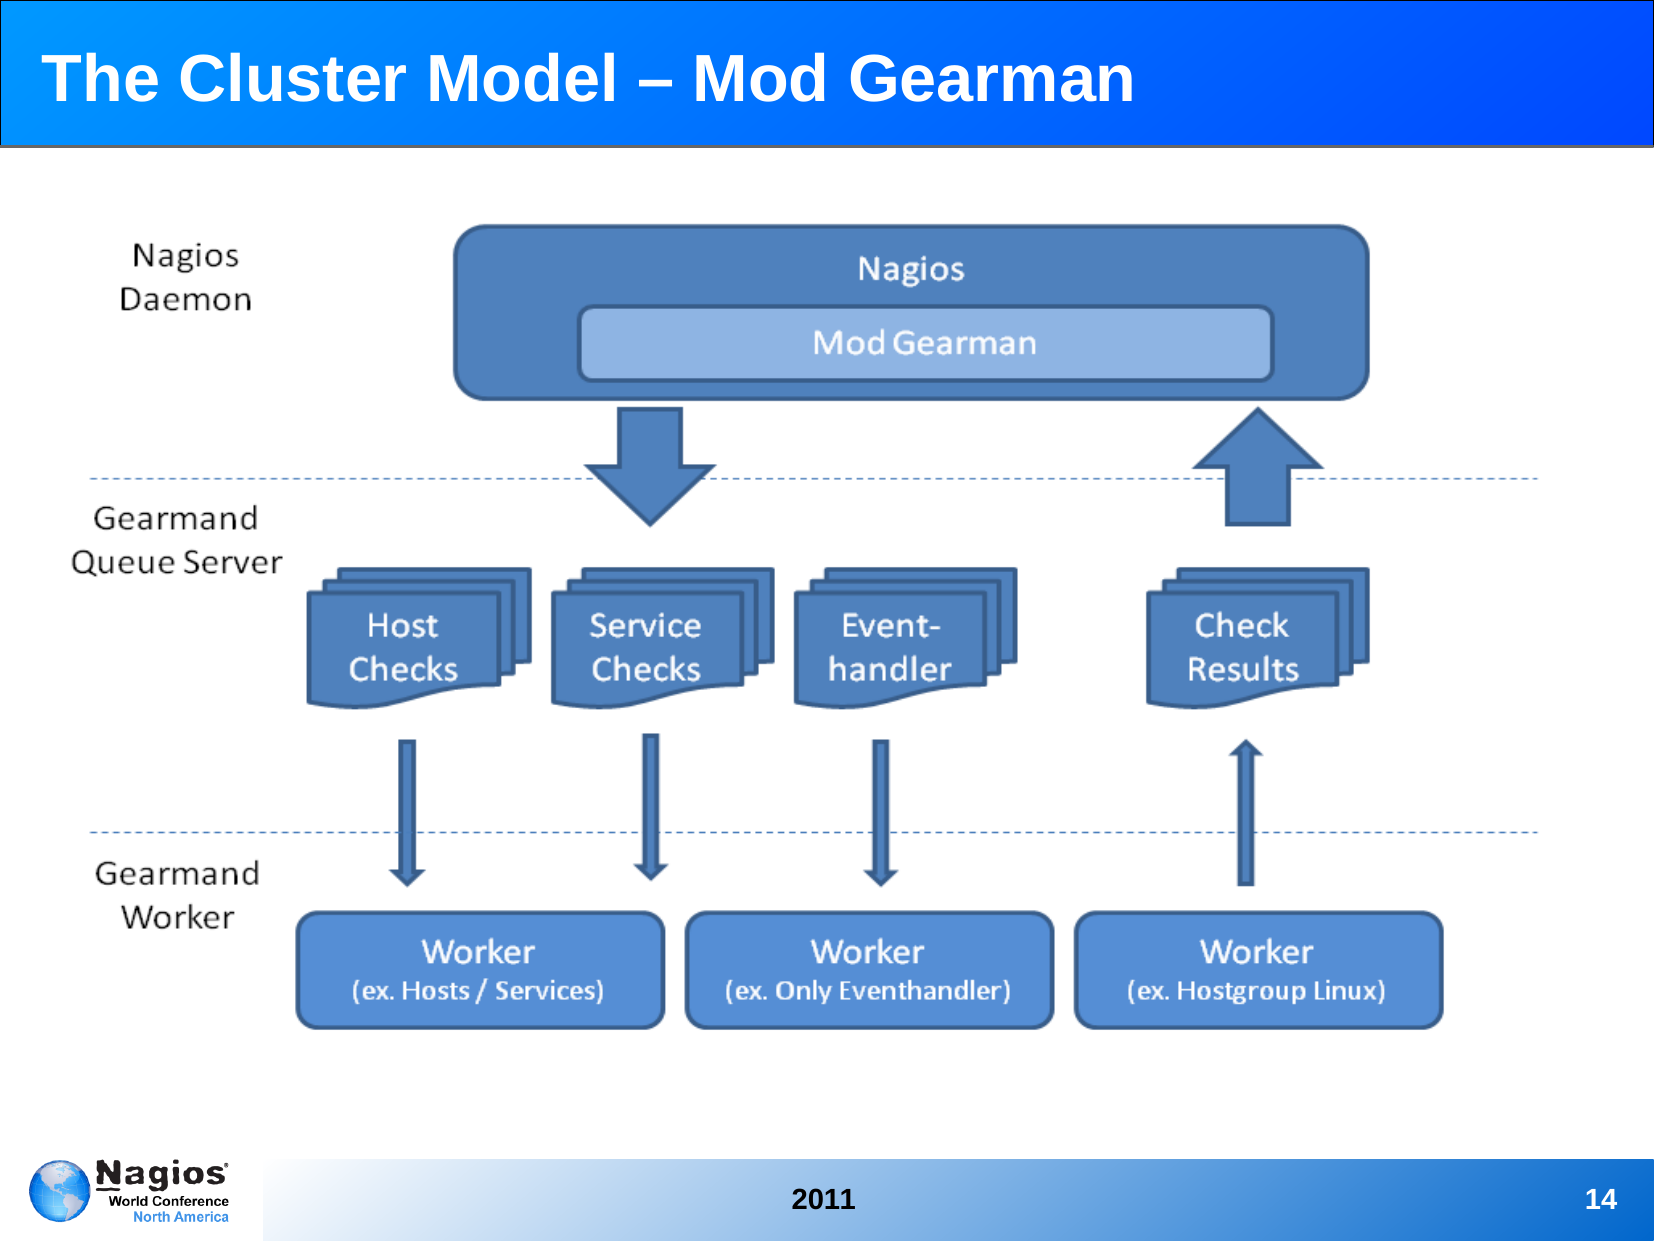

# The Cluster Model – Mod Gearman
2011
14